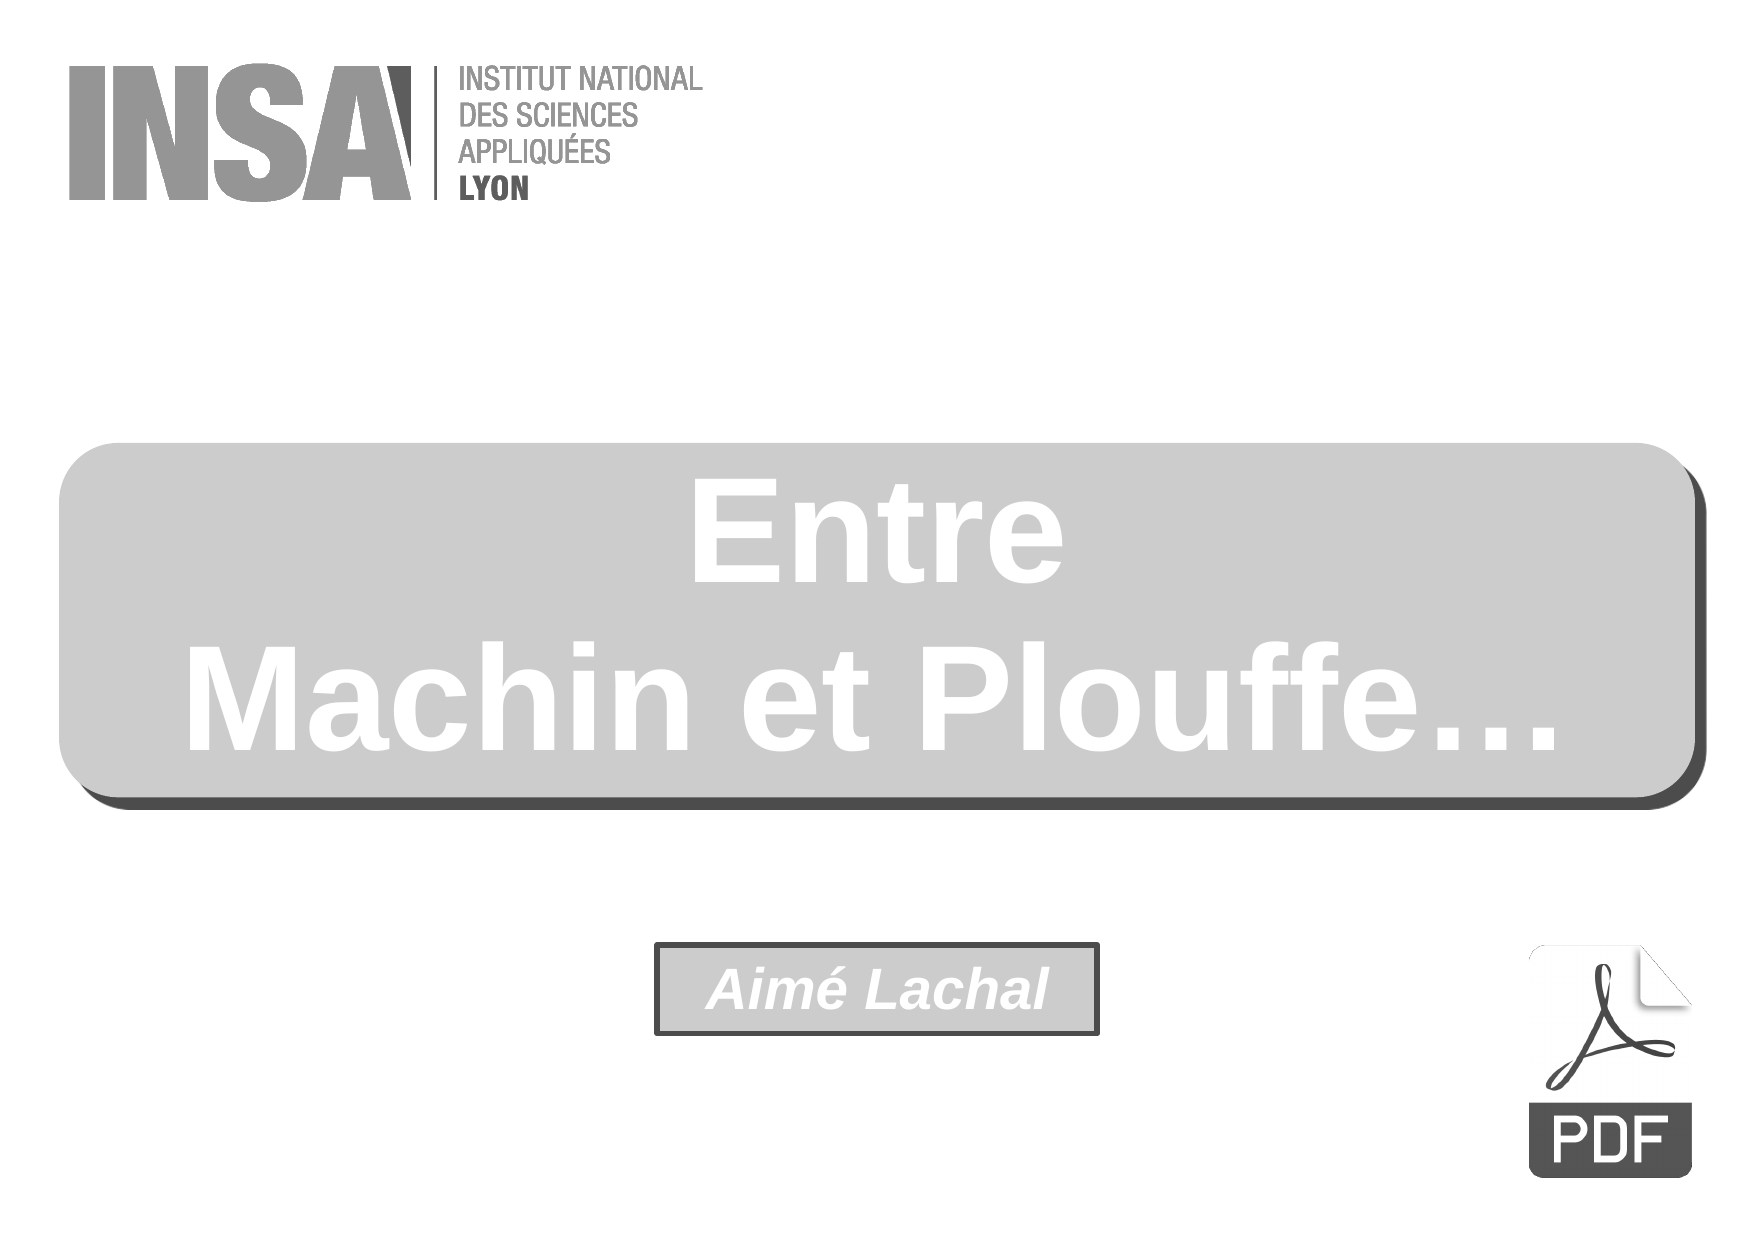

Entre
Machin et Plouffe…
# Aimé Lachal